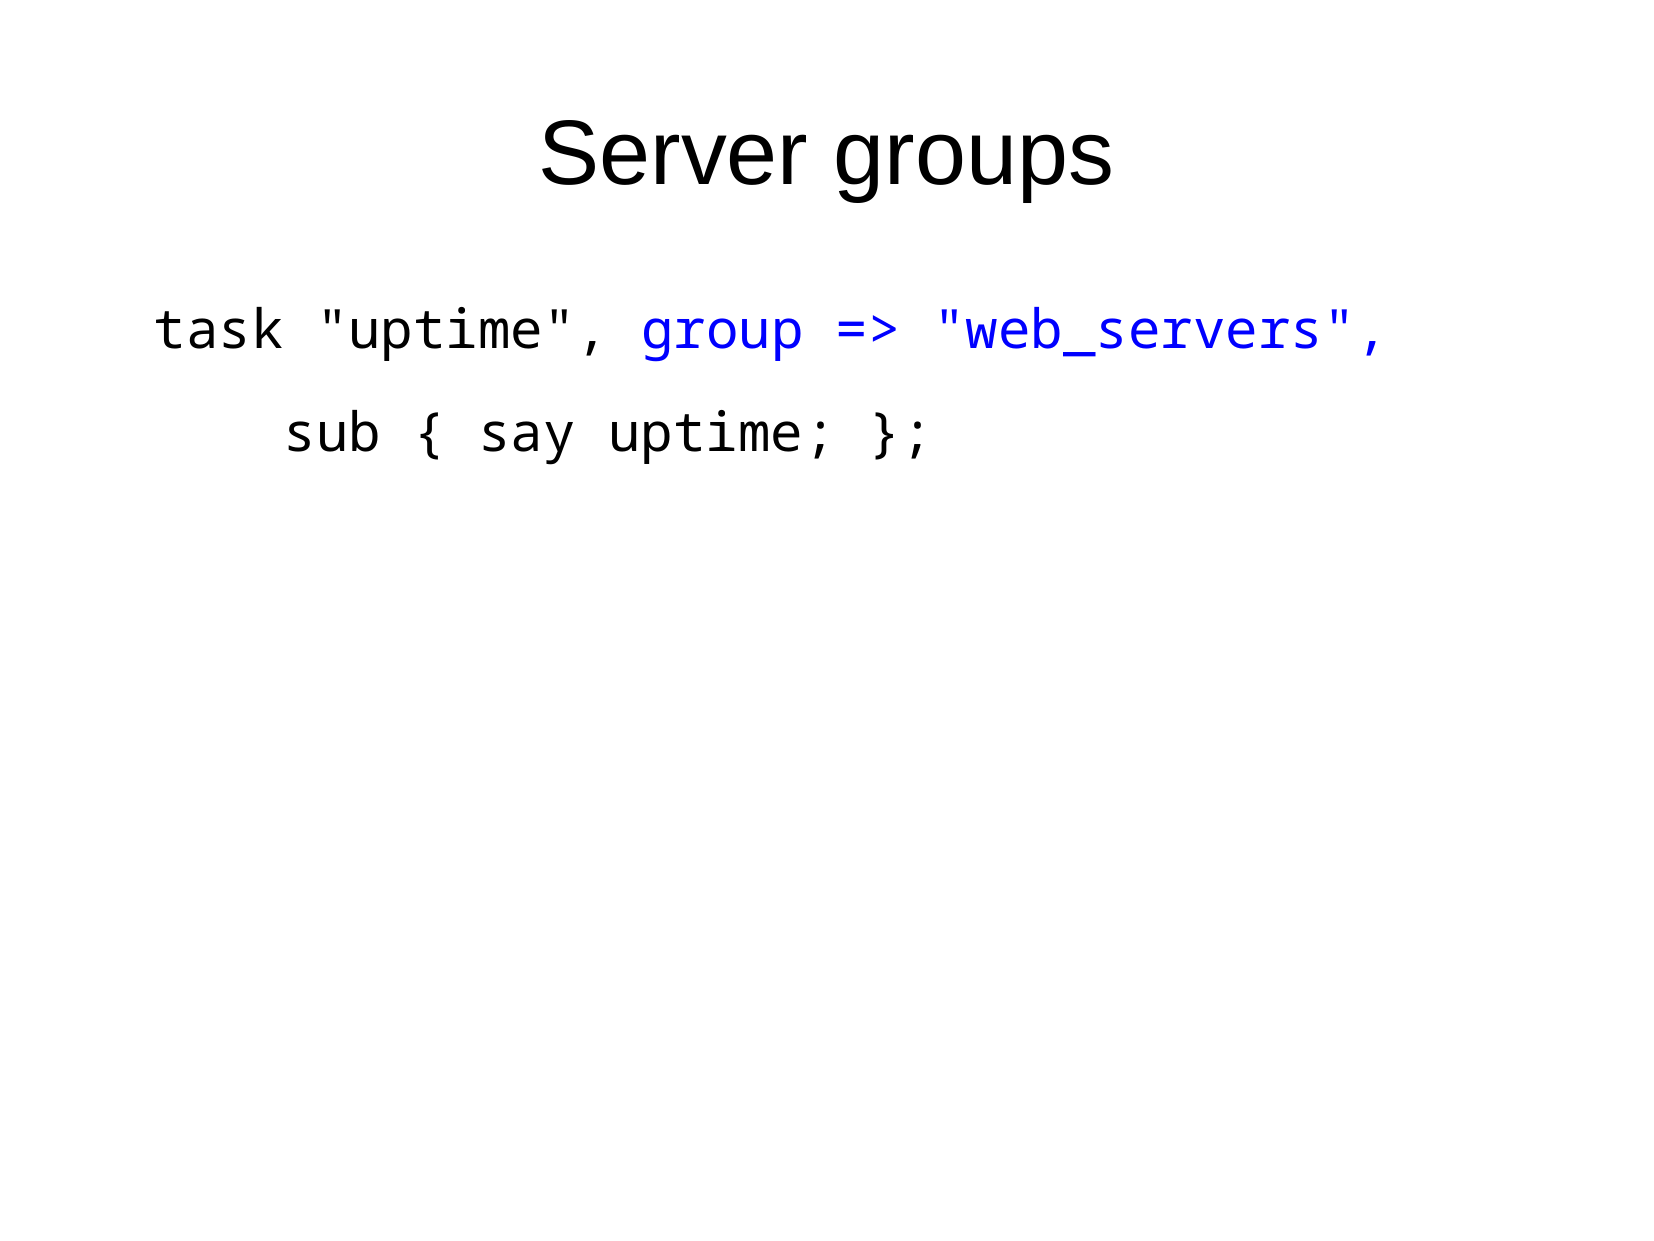

# Server groups
task "uptime", group => "web_servers",
 sub { say uptime; };